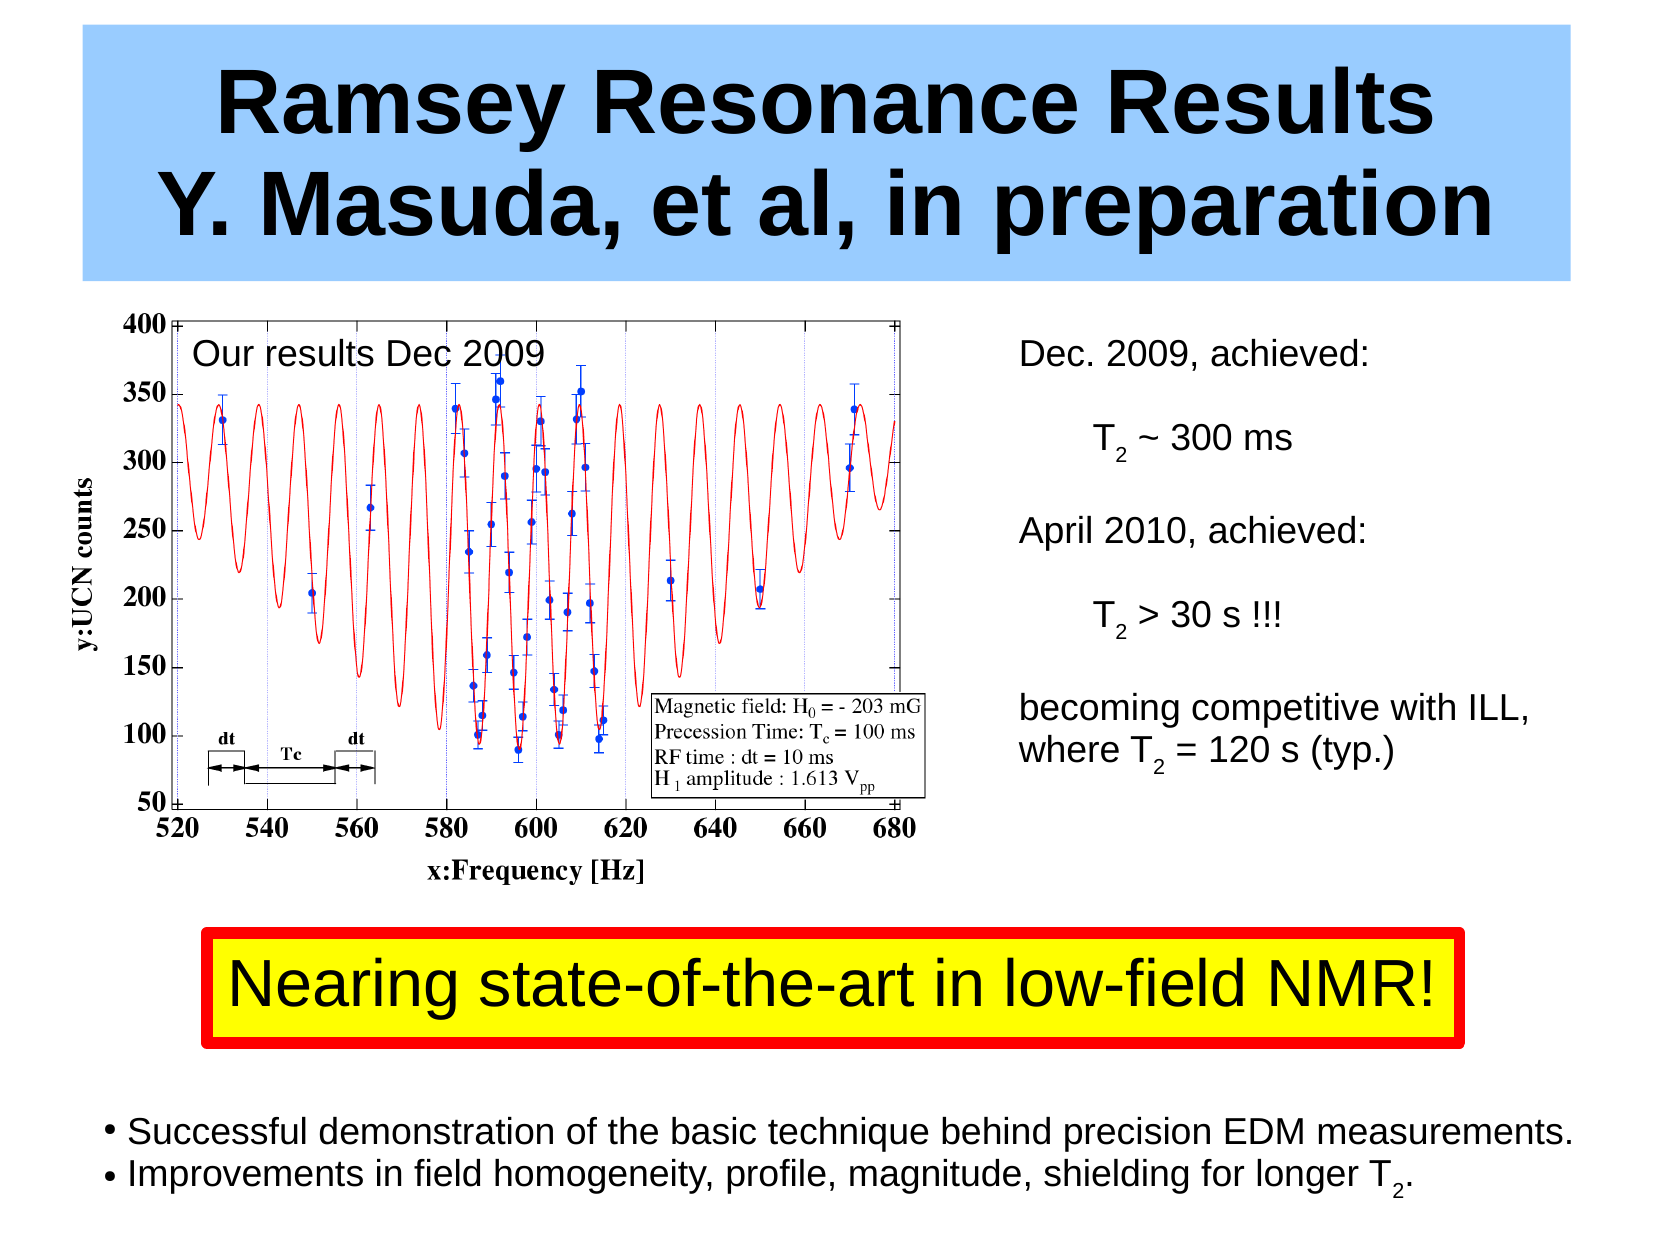

# Ramsey Resonance Results Y. Masuda, et al, in preparation
Our results Dec 2009
Dec. 2009, achieved:
	T2 ~ 300 ms
April 2010, achieved:
	T2 > 30 s !!!
becoming competitive with ILL,
where T2 = 120 s (typ.)
Nearing state-of-the-art in low-field NMR!
 Successful demonstration of the basic technique behind precision EDM measurements.
 Improvements in field homogeneity, profile, magnitude, shielding for longer T2.